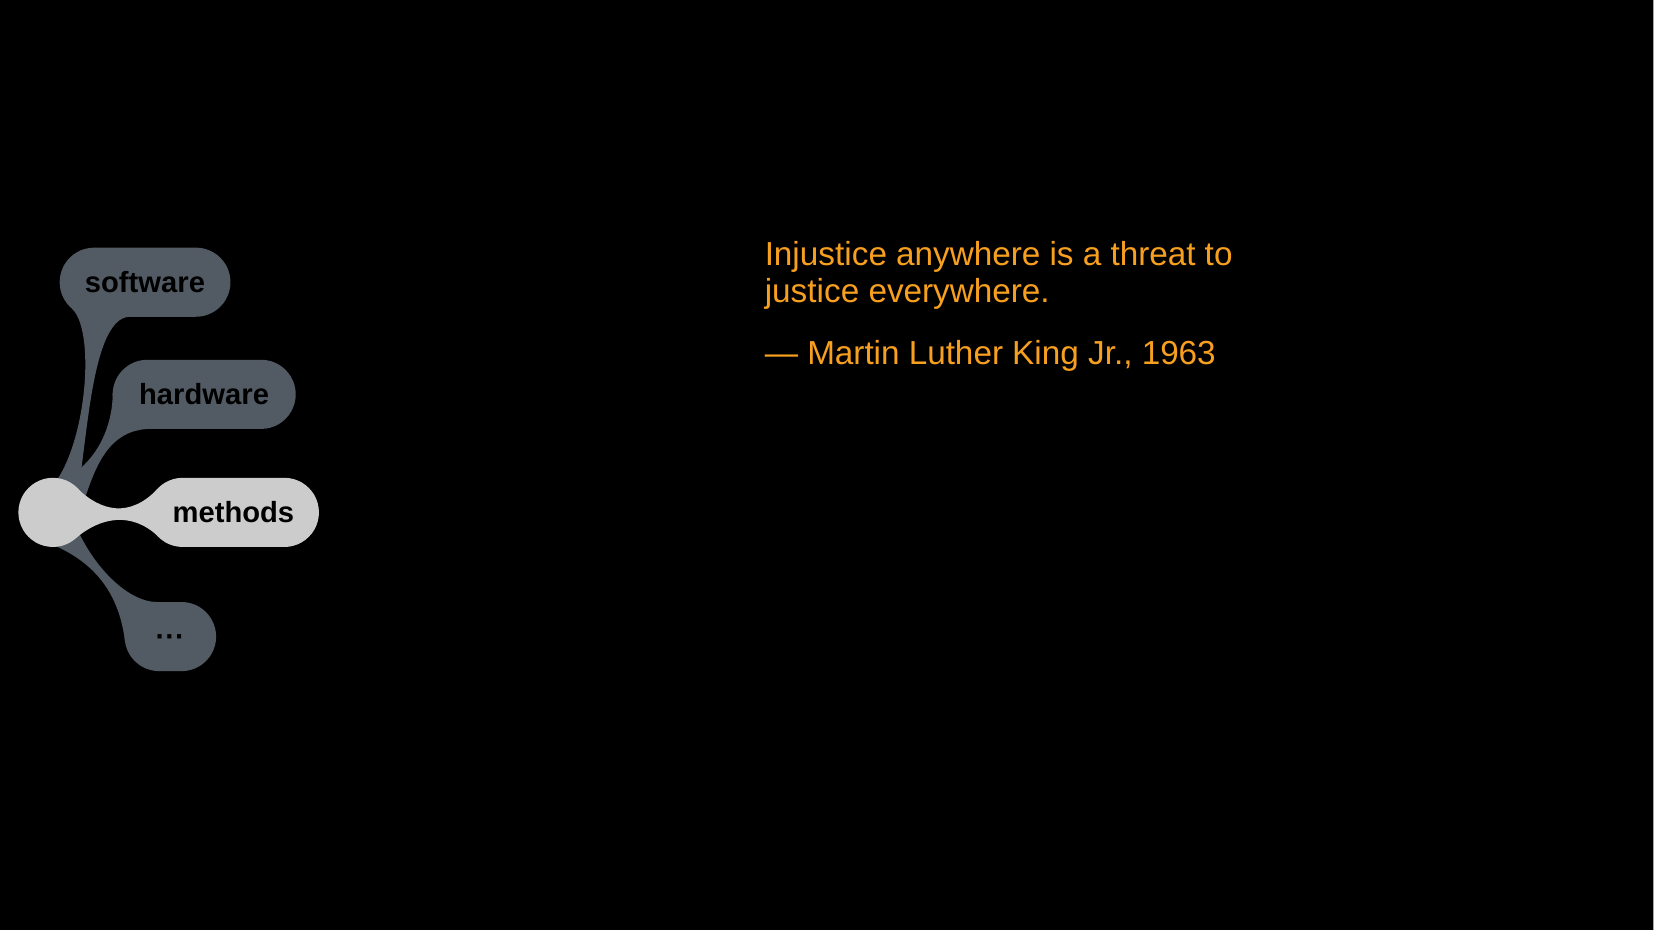

Injustice anywhere is a threat to justice everywhere.
― Martin Luther King Jr., 1963
software
hardware
methods
···